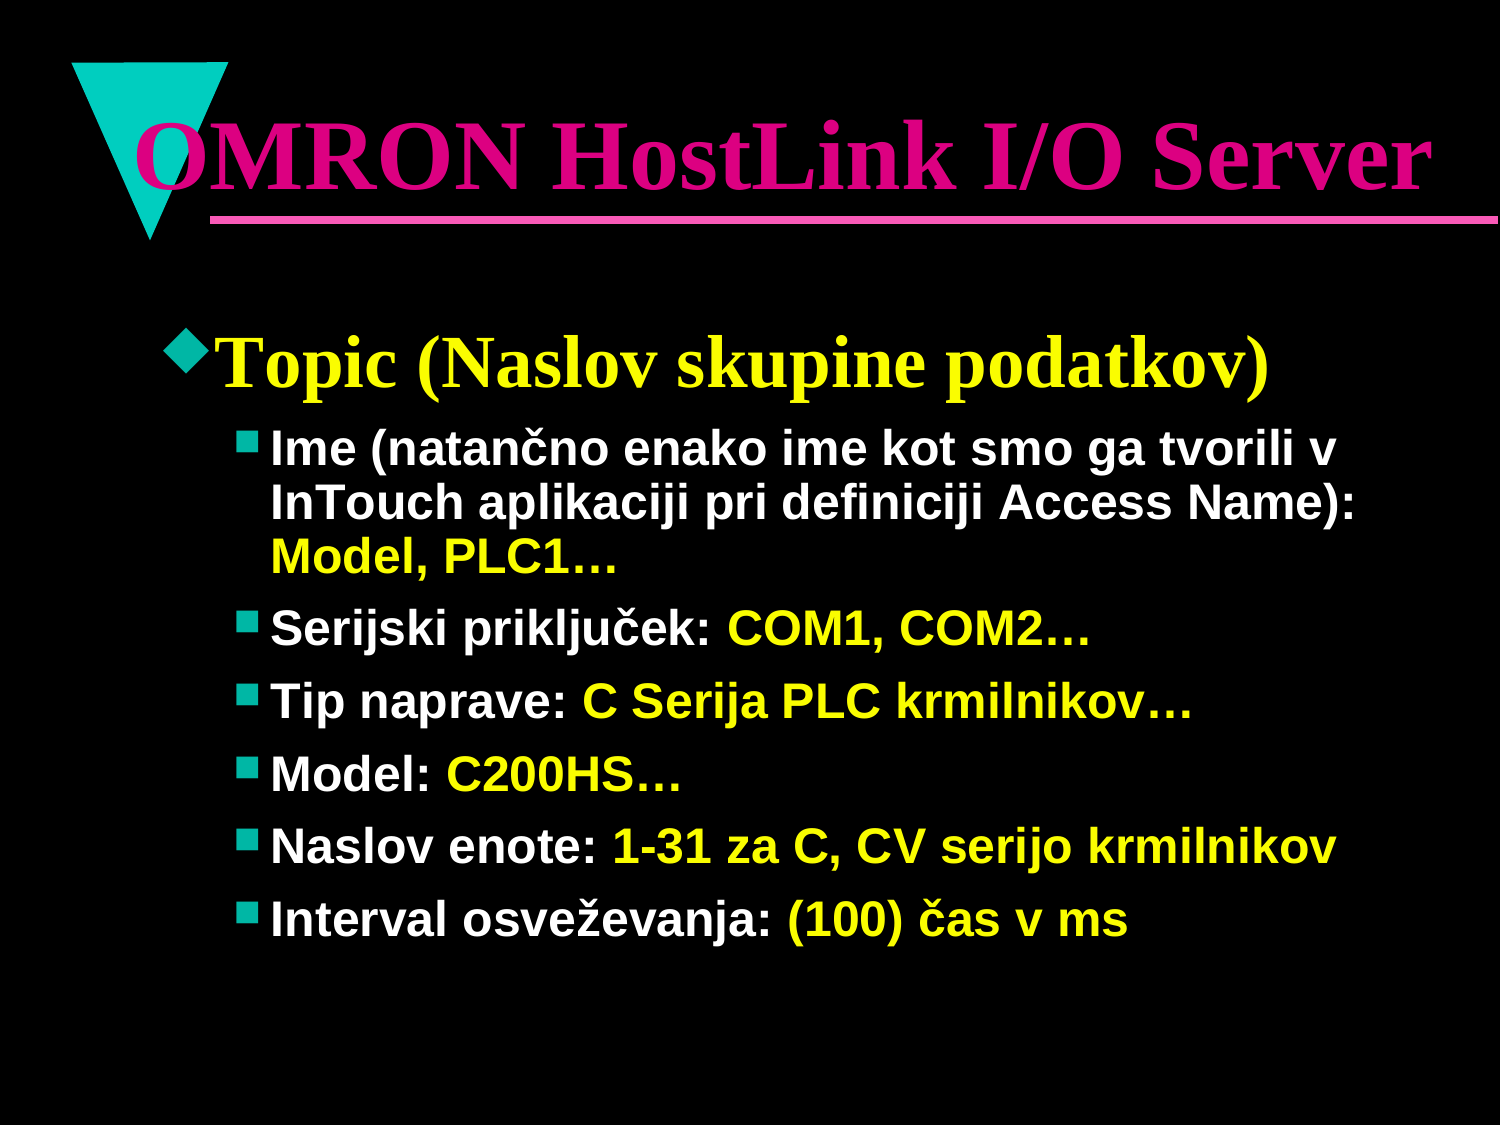

# OMRON HostLink I/O Server
Topic (Naslov skupine podatkov)
Ime (natančno enako ime kot smo ga tvorili v InTouch aplikaciji pri definiciji Access Name): Model, PLC1…
Serijski priključek: COM1, COM2…
Tip naprave: C Serija PLC krmilnikov…
Model: C200HS…
Naslov enote: 1-31 za C, CV serijo krmilnikov
Interval osveževanja: (100) čas v ms
RVP2
I/O komunikacija
20